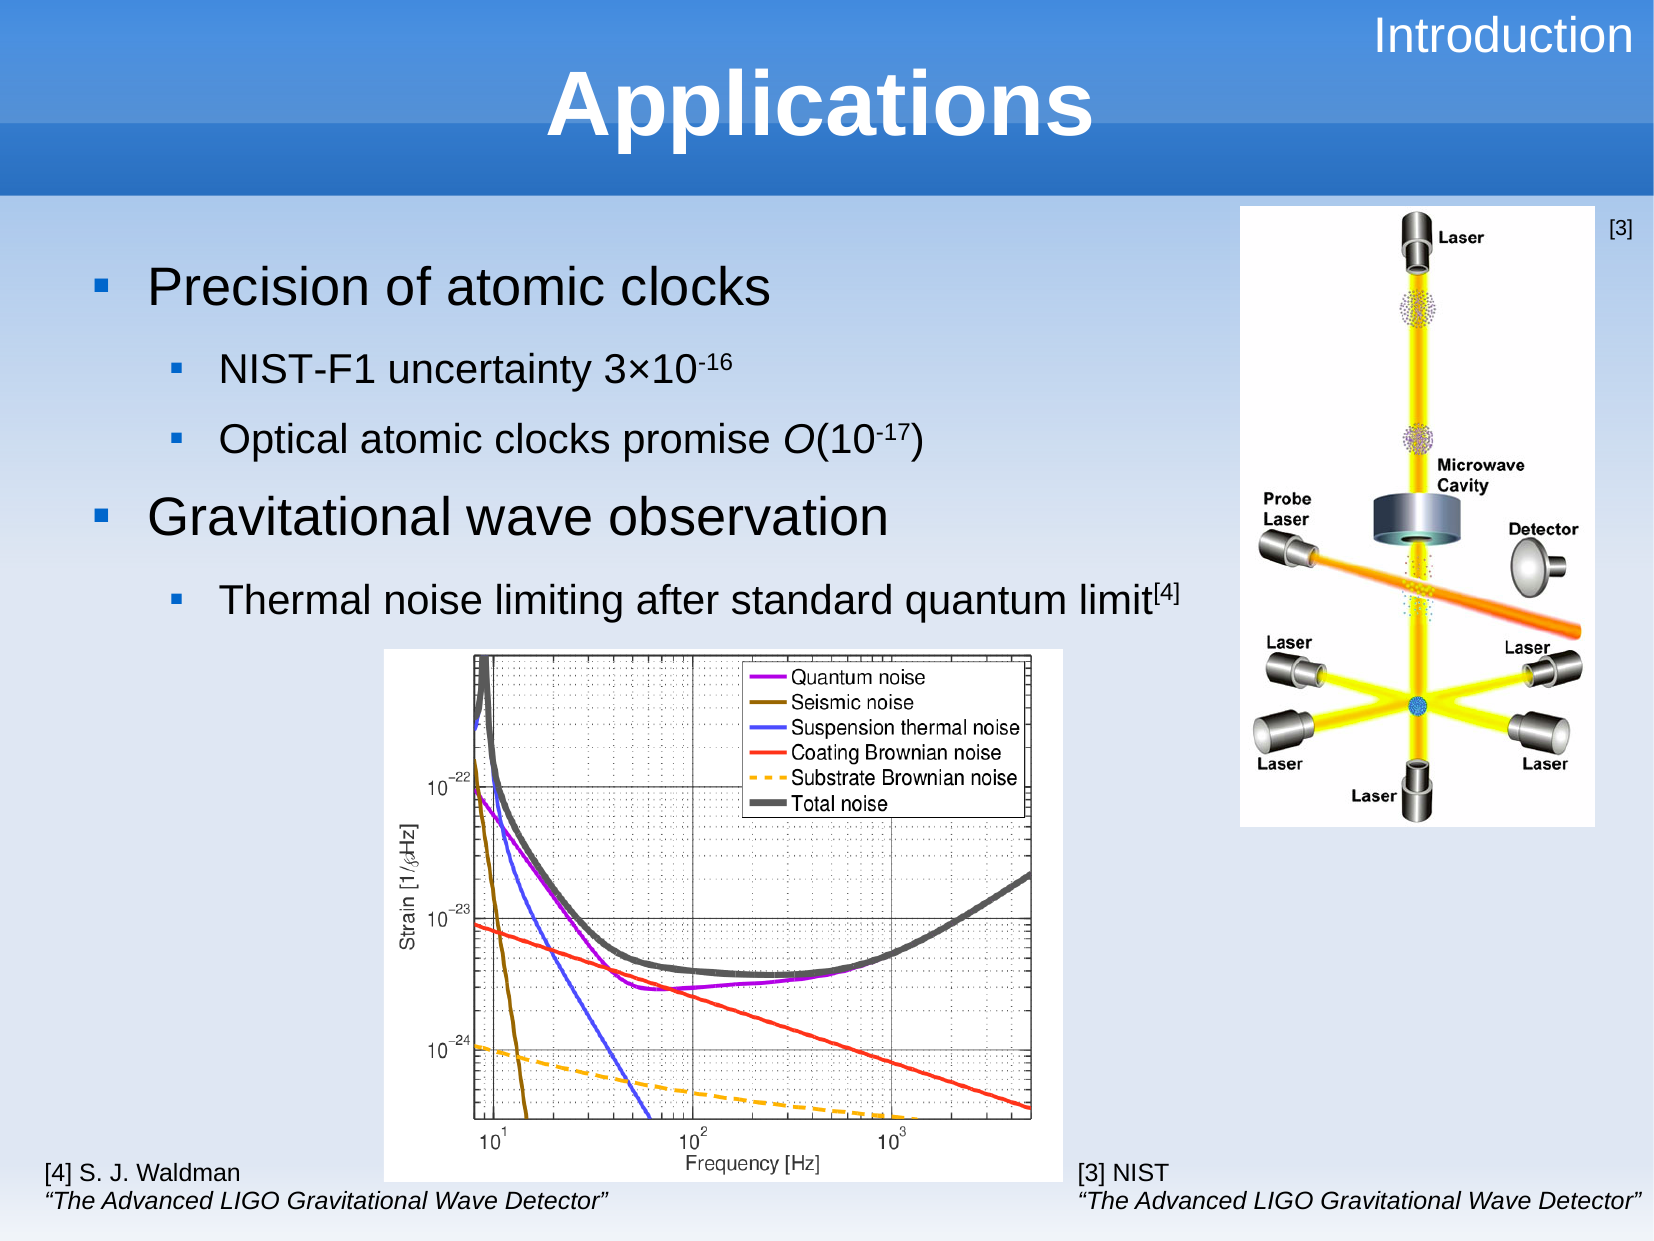

# Applications
Introduction
[3]
Precision of atomic clocks
NIST-F1 uncertainty 3×10-16
Optical atomic clocks promise O(10-17)
Gravitational wave observation
Thermal noise limiting after standard quantum limit[4]
[4] S. J. Waldman
“The Advanced LIGO Gravitational Wave Detector”
[3] NIST
“The Advanced LIGO Gravitational Wave Detector”